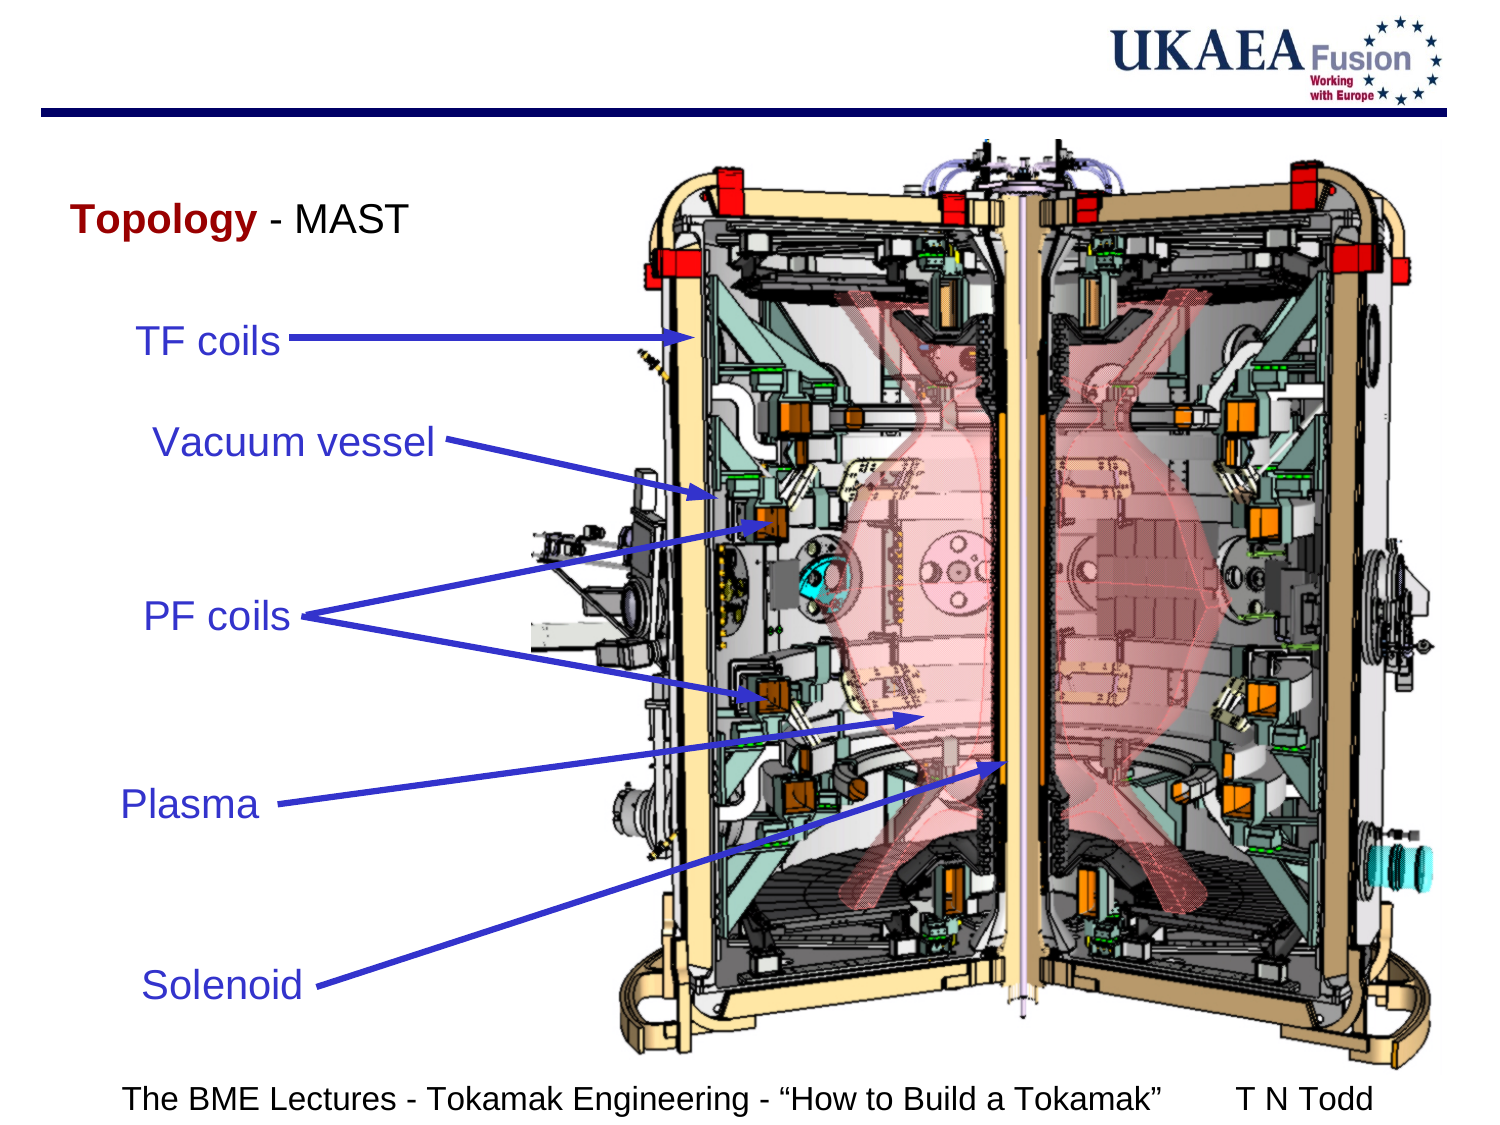

Topology - MAST
TF coils
Vacuum vessel
PF coils
Plasma
Solenoid